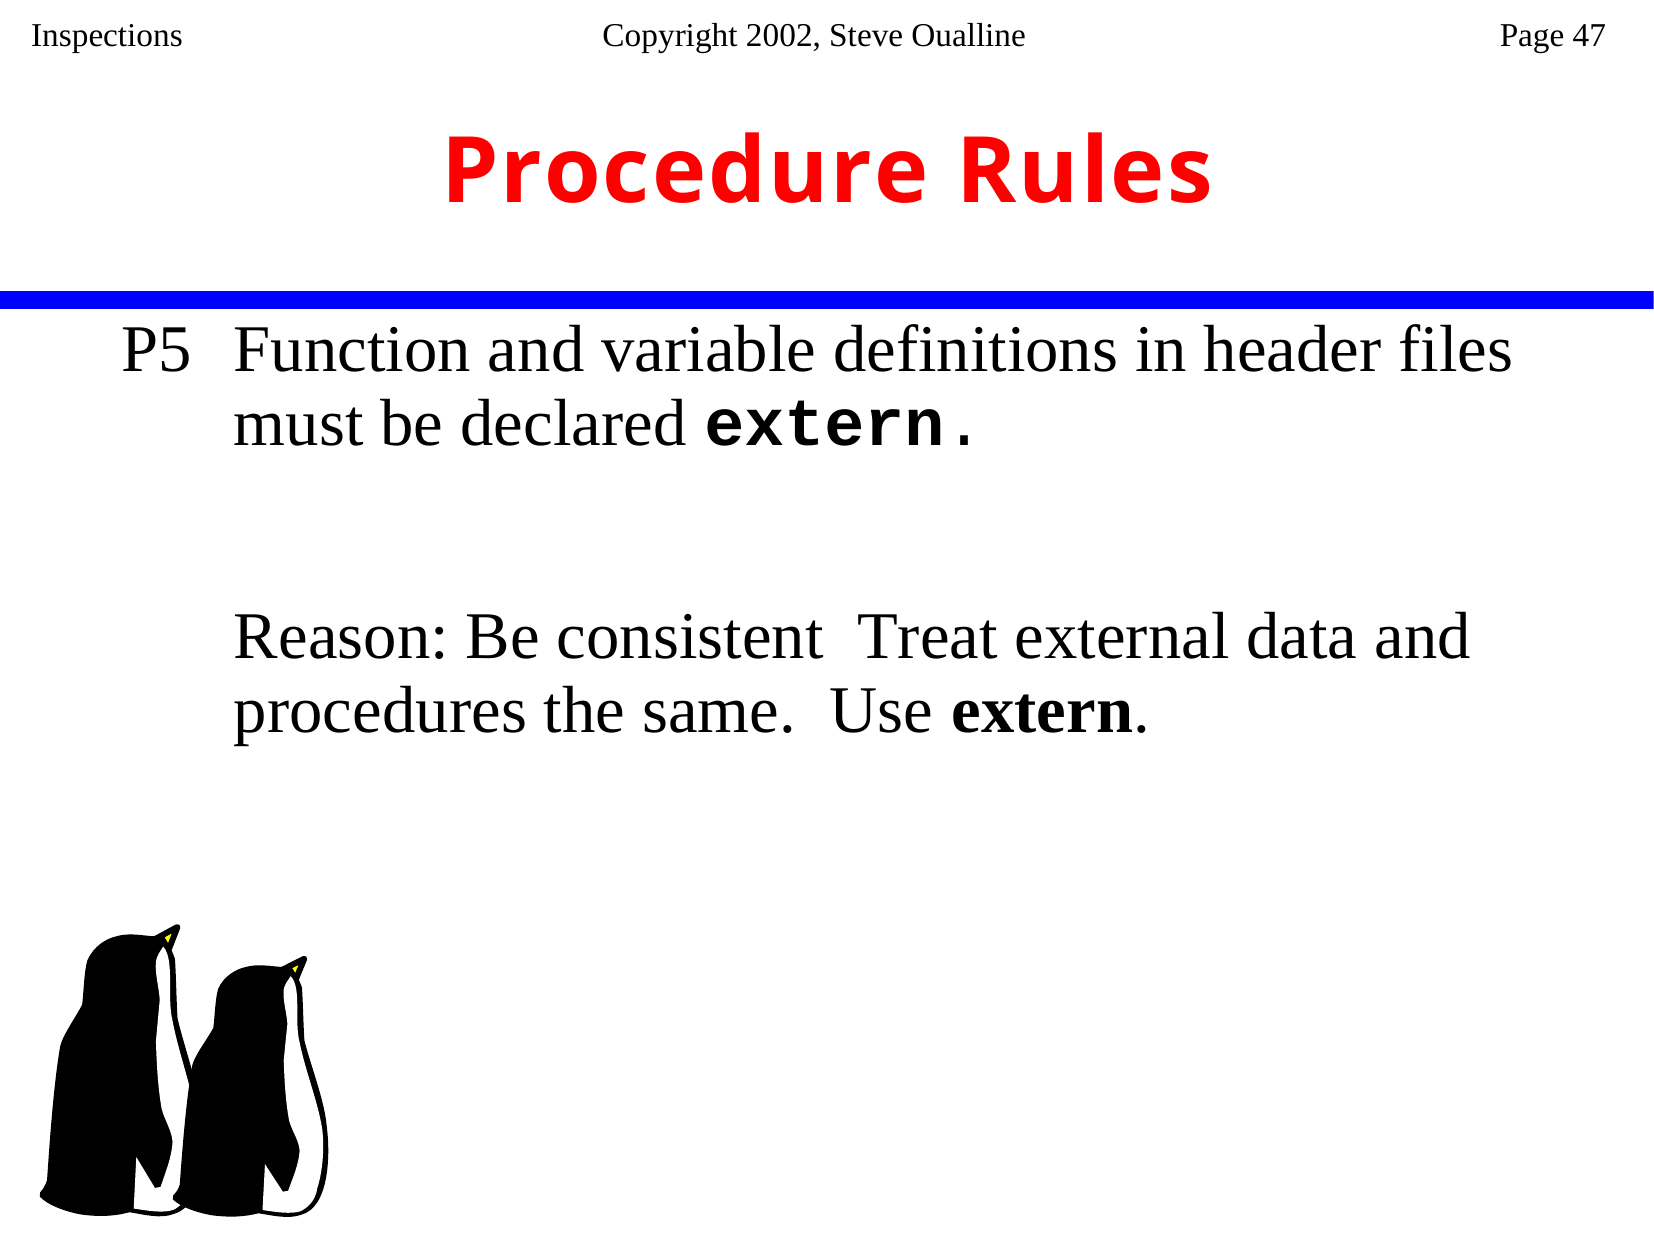

# Procedure Rules
P5	Function and variable definitions in header files must be declared extern.
Reason: Be consistent Treat external data and procedures the same. Use extern.